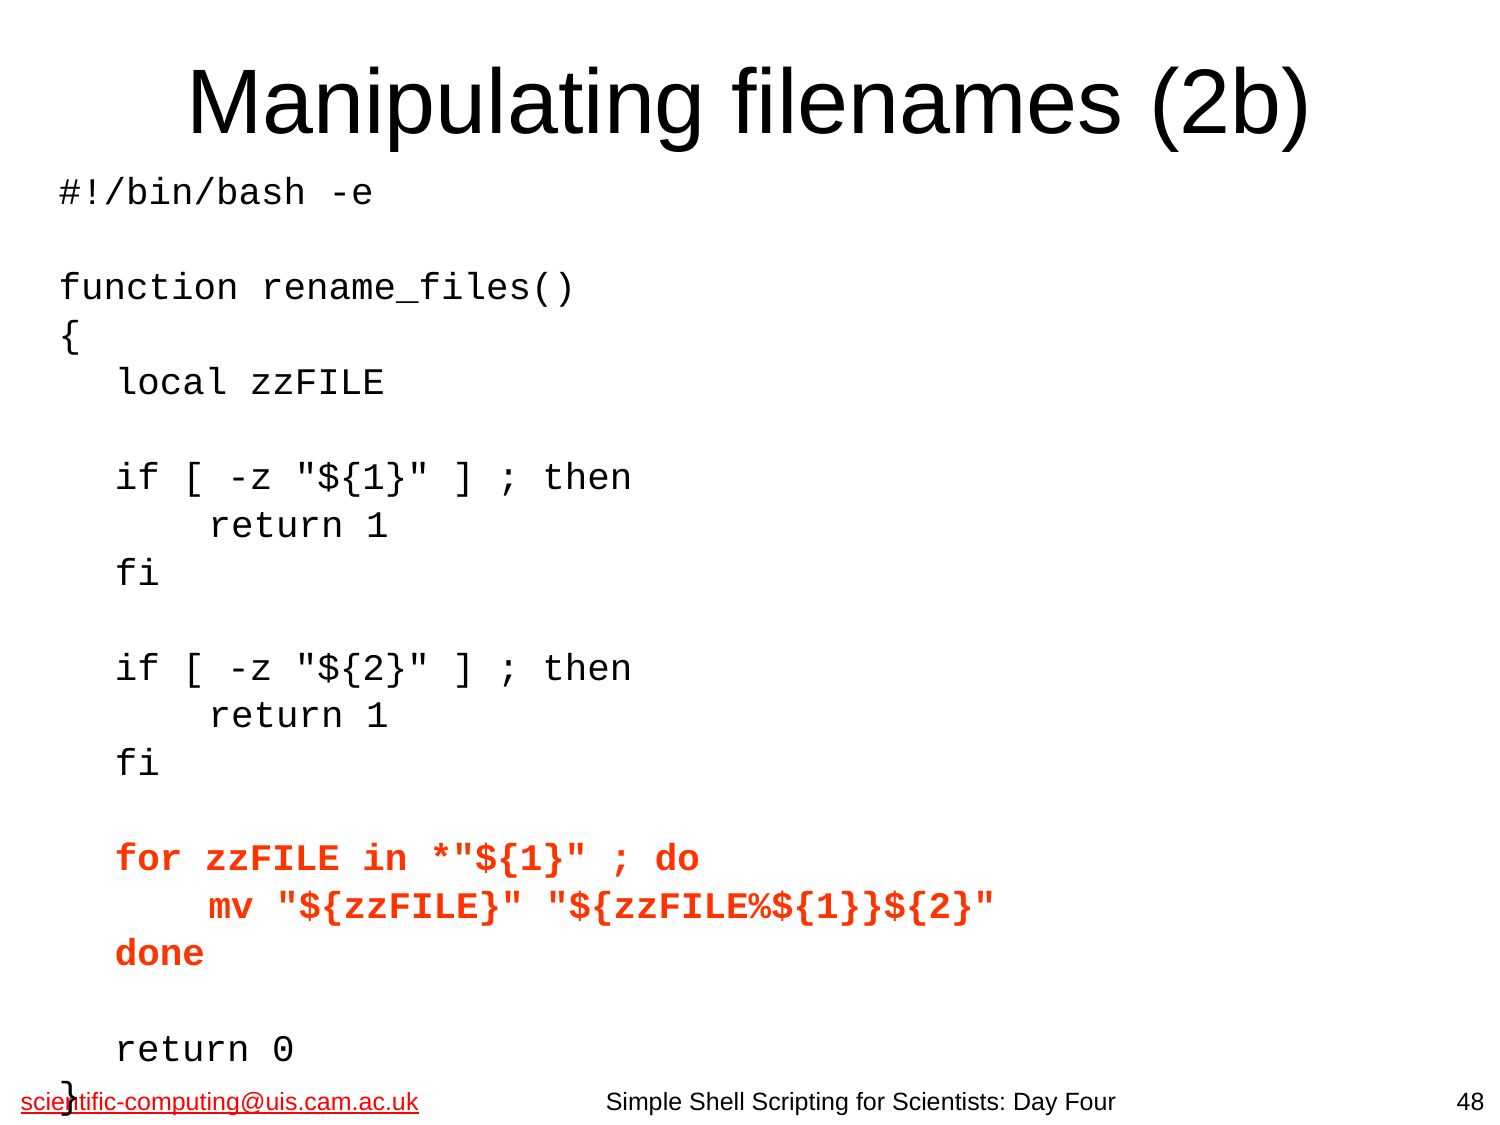

# Manipulating filenames (2b)
#!/bin/bash -e
function rename_files()
{
	local zzFILE
	if [ -z "${1}" ] ; then
		return 1
	fi
	if [ -z "${2}" ] ; then
		return 1
	fi
	for zzFILE in *"${1}" ; do
		mv "${zzFILE}" "${zzFILE%${1}}${2}"
	done
	return 0
}
escience-support@ucs.cam.ac.uk	Simple Shell Scripting for Scientists: Day Three
48